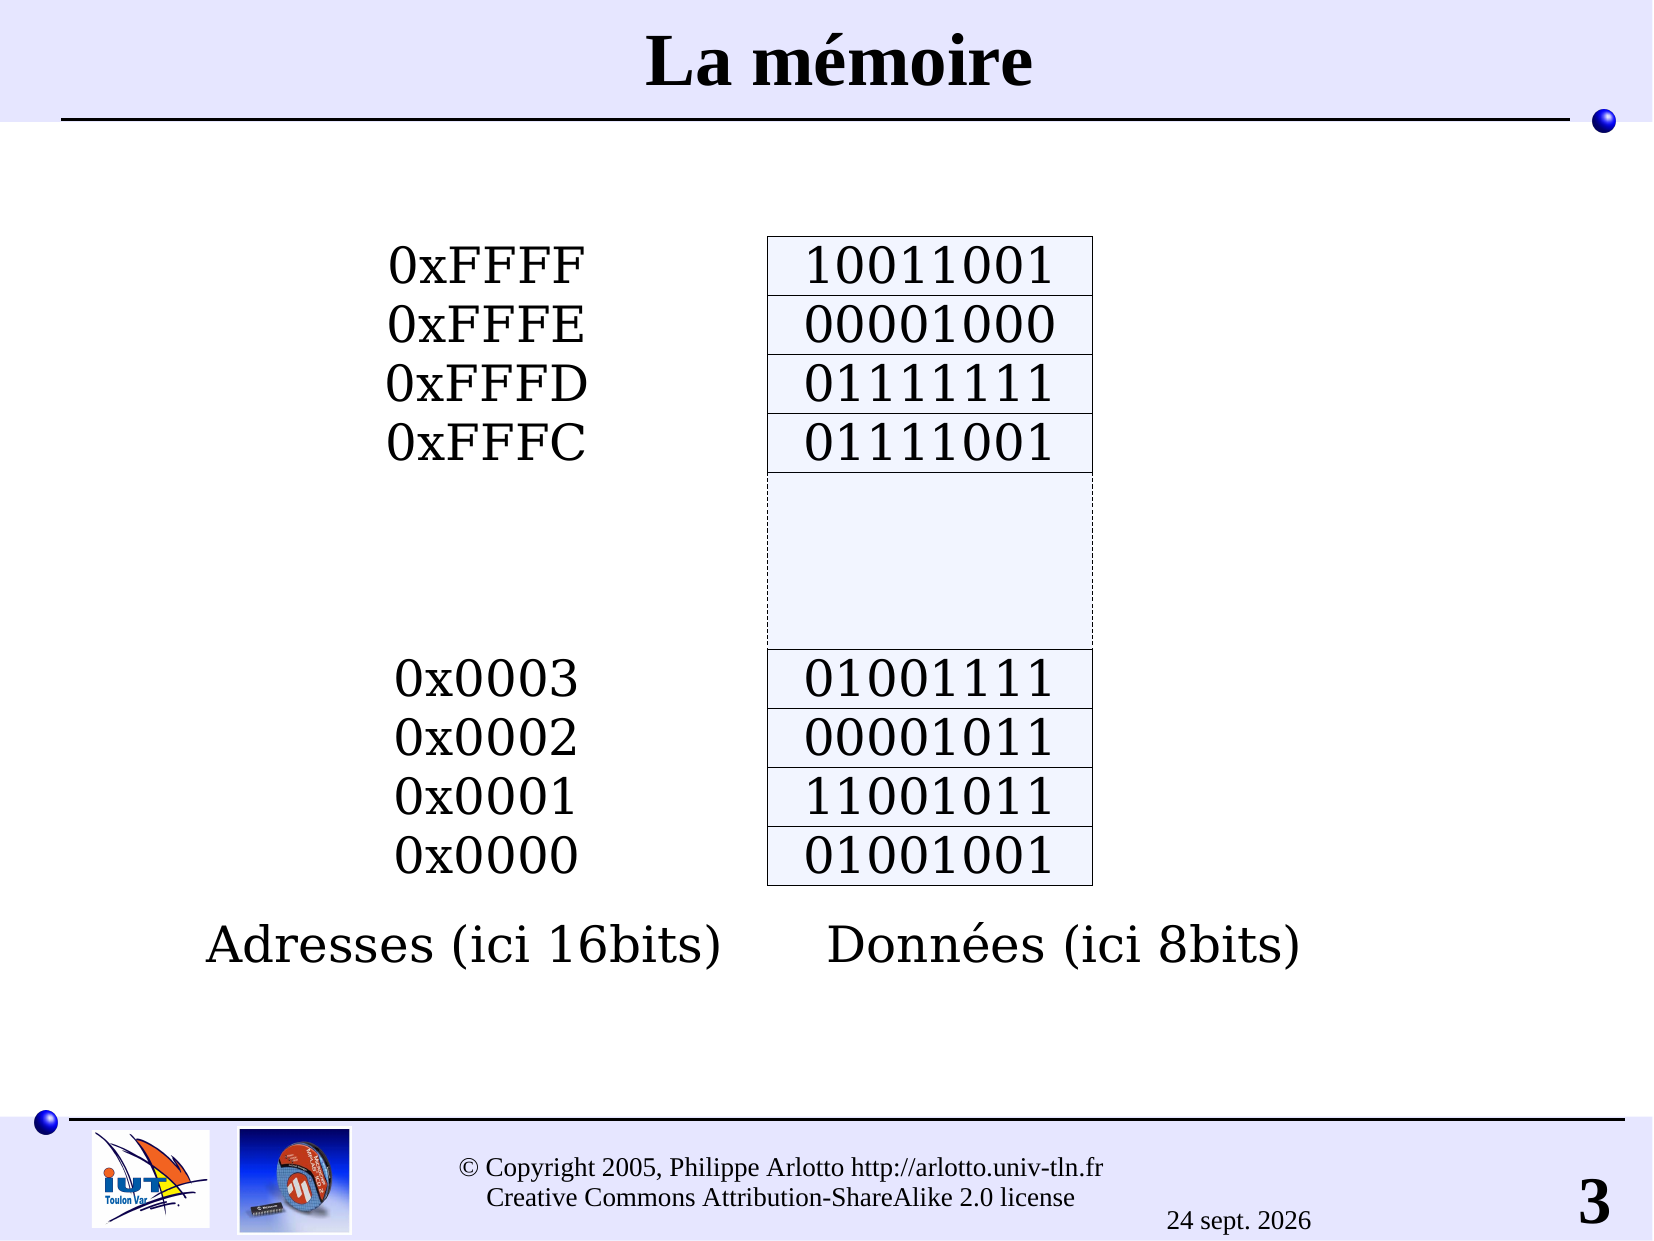

# La mémoire
0xFFFF
10011001
0xFFFE
00001000
0xFFFD
01111111
0xFFFC
01111001
0x0003
01001111
0x0002
00001011
0x0001
11001011
0x0000
01001001
Adresses (ici 16bits)
Données (ici 8bits)